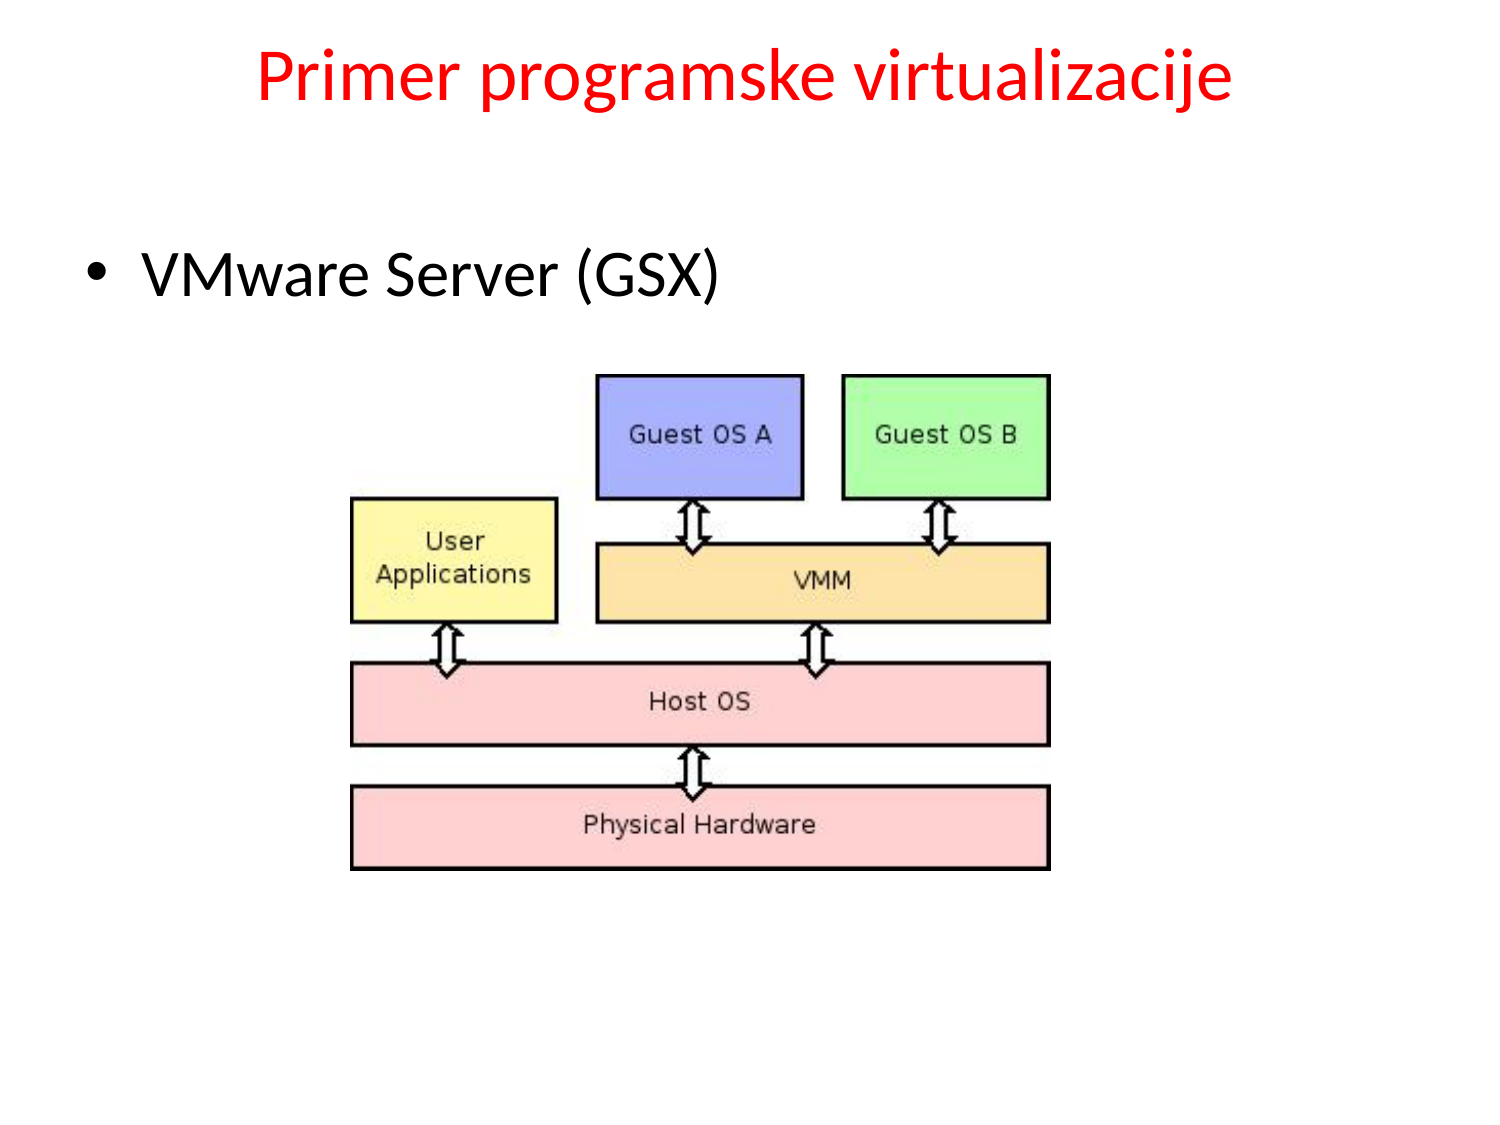

# Primer programske virtualizacije
VMware Server (GSX)